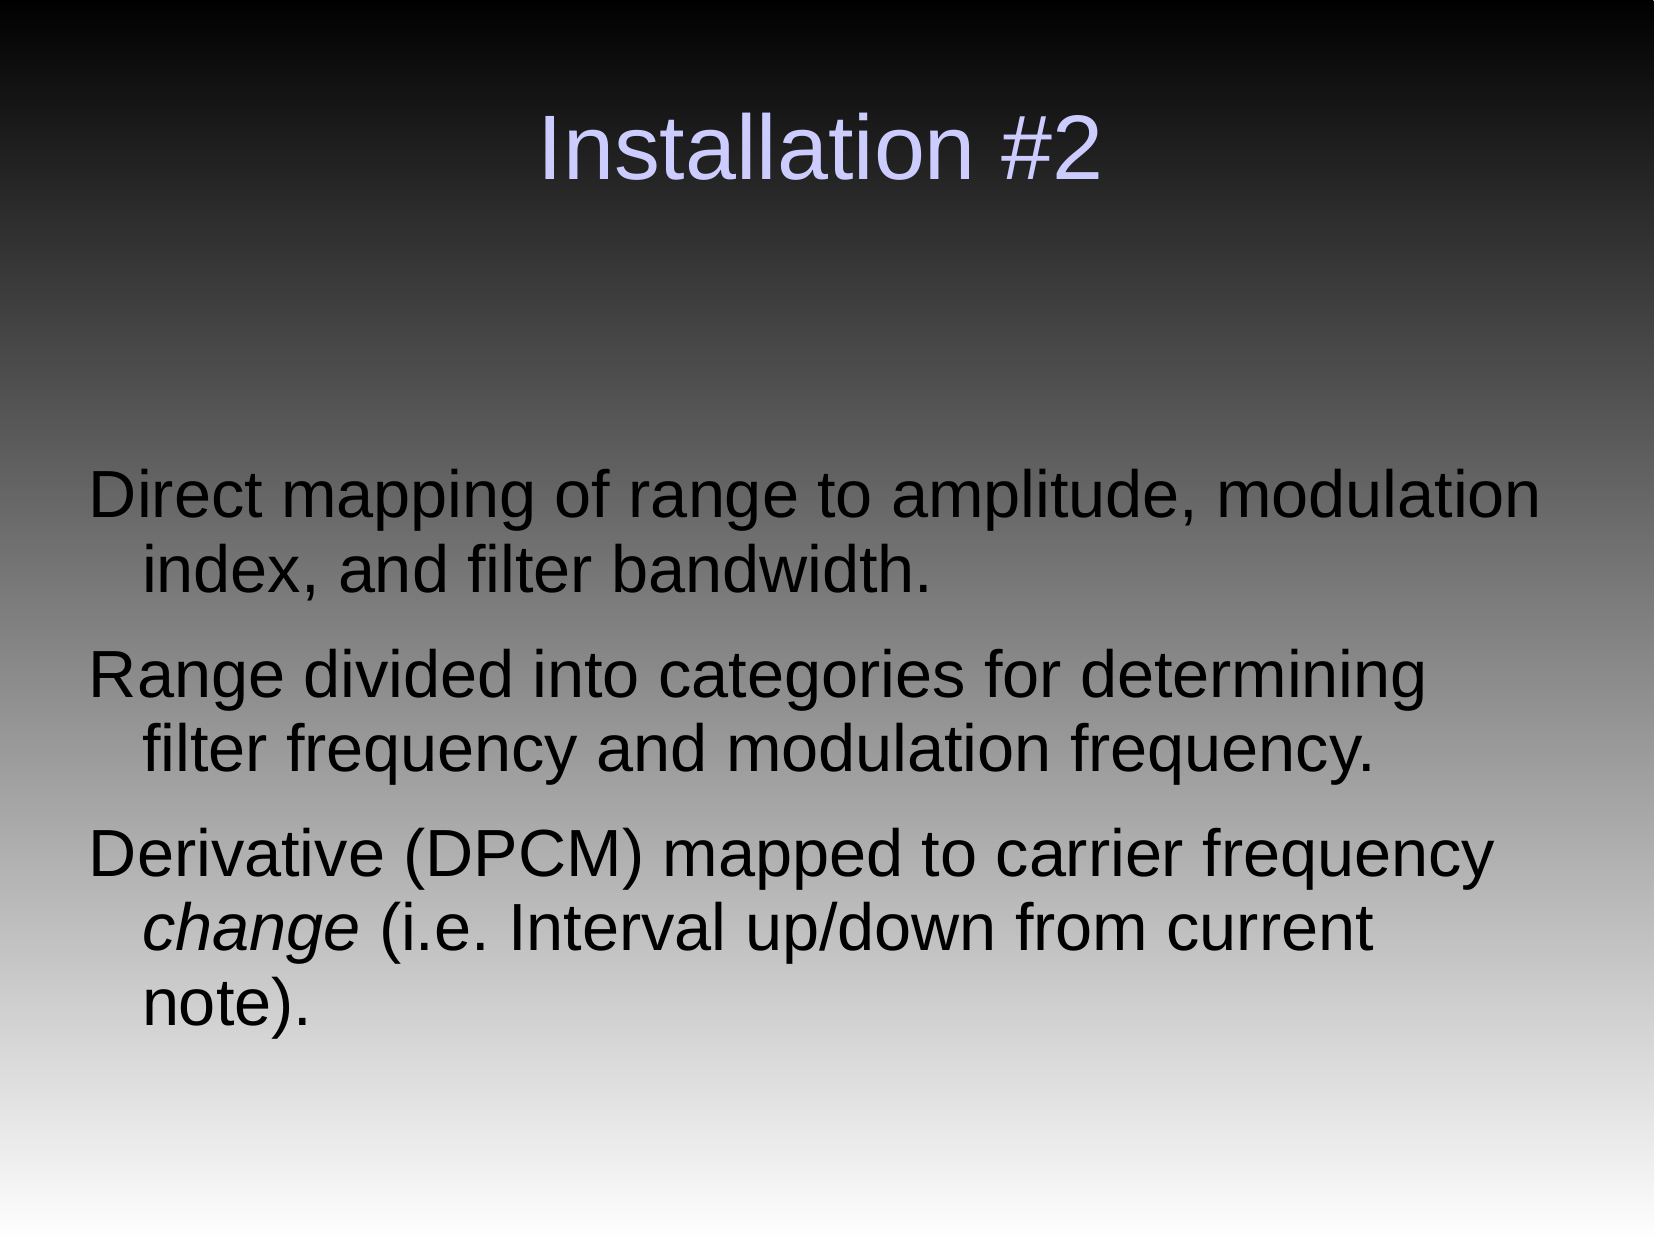

# Installation #2
Direct mapping of range to amplitude, modulation index, and filter bandwidth.
Range divided into categories for determining filter frequency and modulation frequency.
Derivative (DPCM) mapped to carrier frequency change (i.e. Interval up/down from current note).